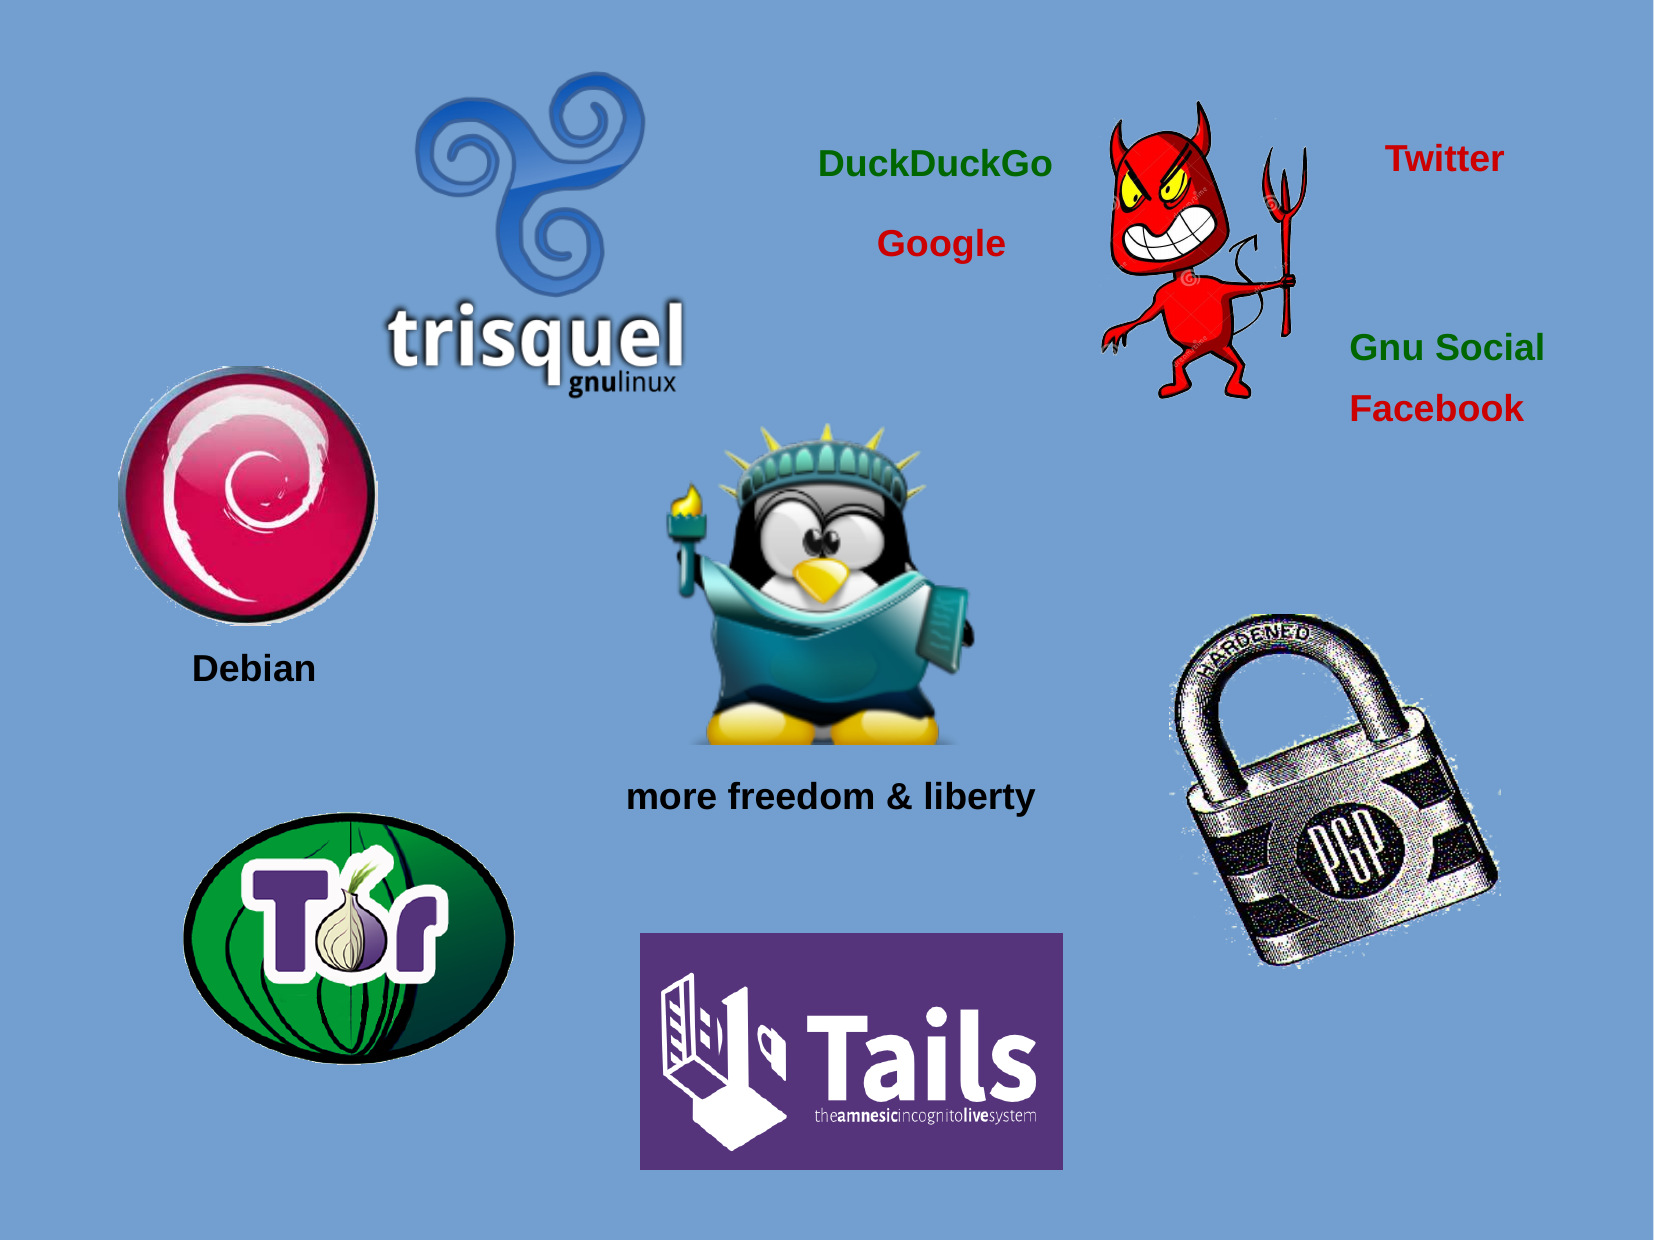

Twitter
DuckDuckGo
Google
Gnu Social
Facebook
Debian
more freedom & liberty